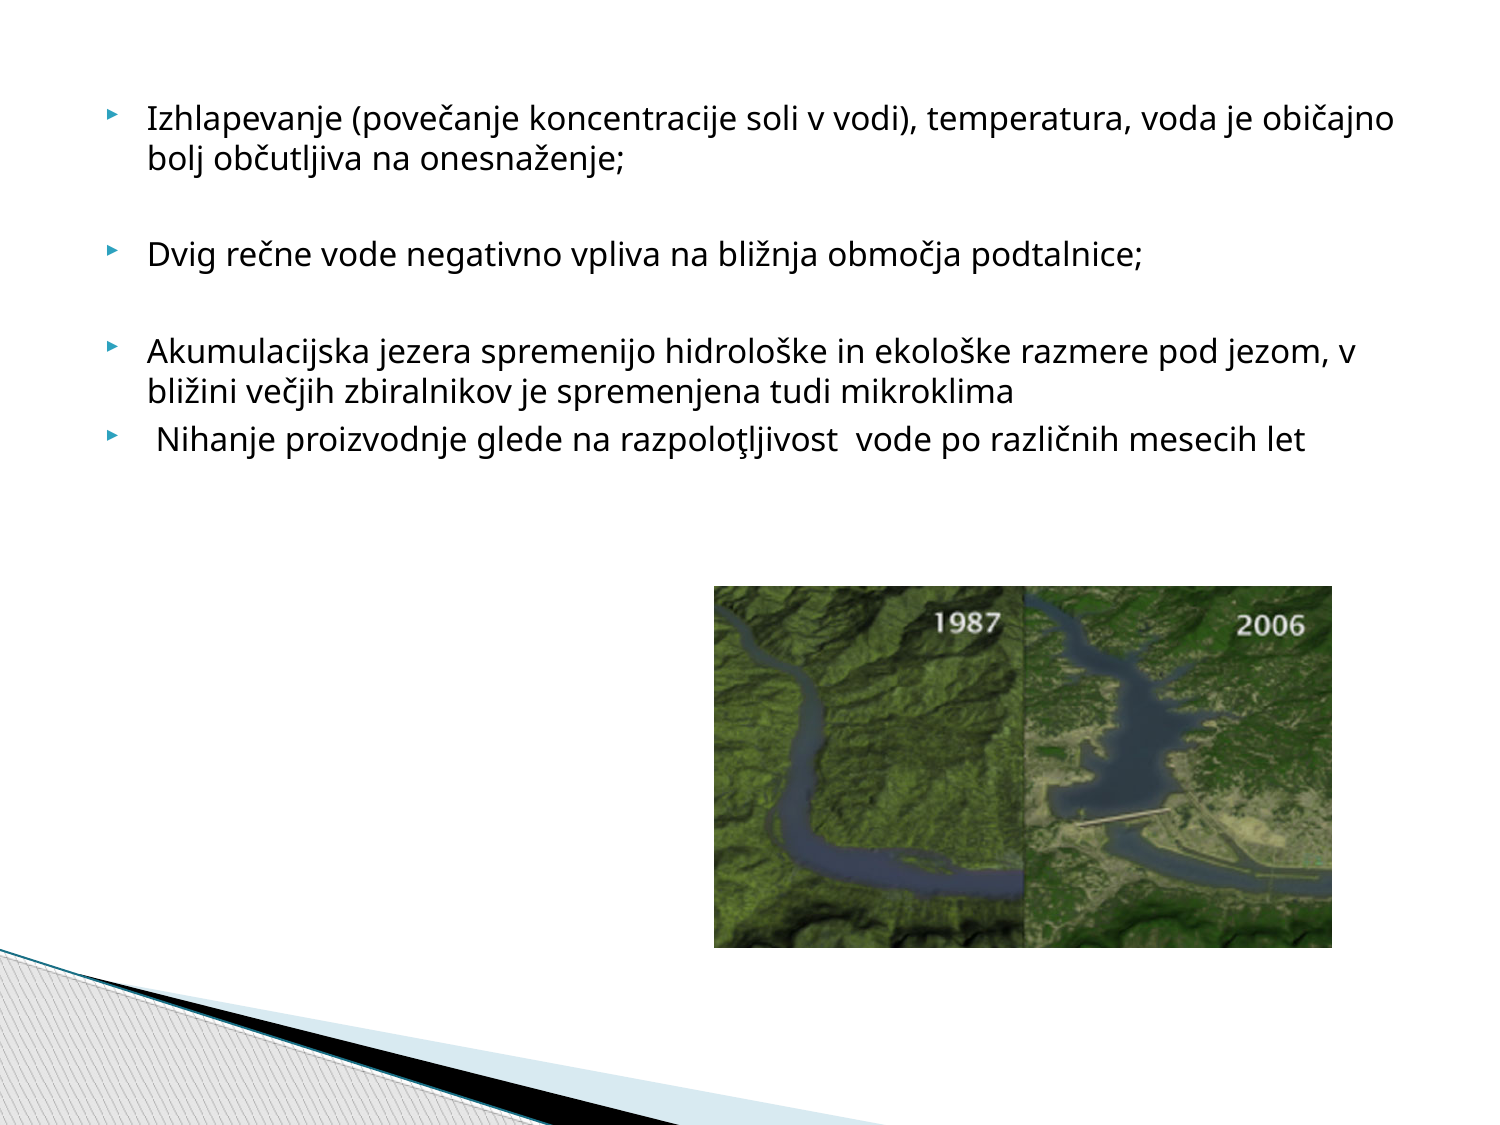

# Izhlapevanje (povečanje koncentracije soli v vodi), temperatura, voda je običajno bolj občutljiva na onesnaženje;
Dvig rečne vode negativno vpliva na bližnja območja podtalnice;
Akumulacijska jezera spremenijo hidrološke in ekološke razmere pod jezom, v bližini večjih zbiralnikov je spremenjena tudi mikroklima
 Nihanje proizvodnje glede na razpoloţljivost vode po različnih mesecih let